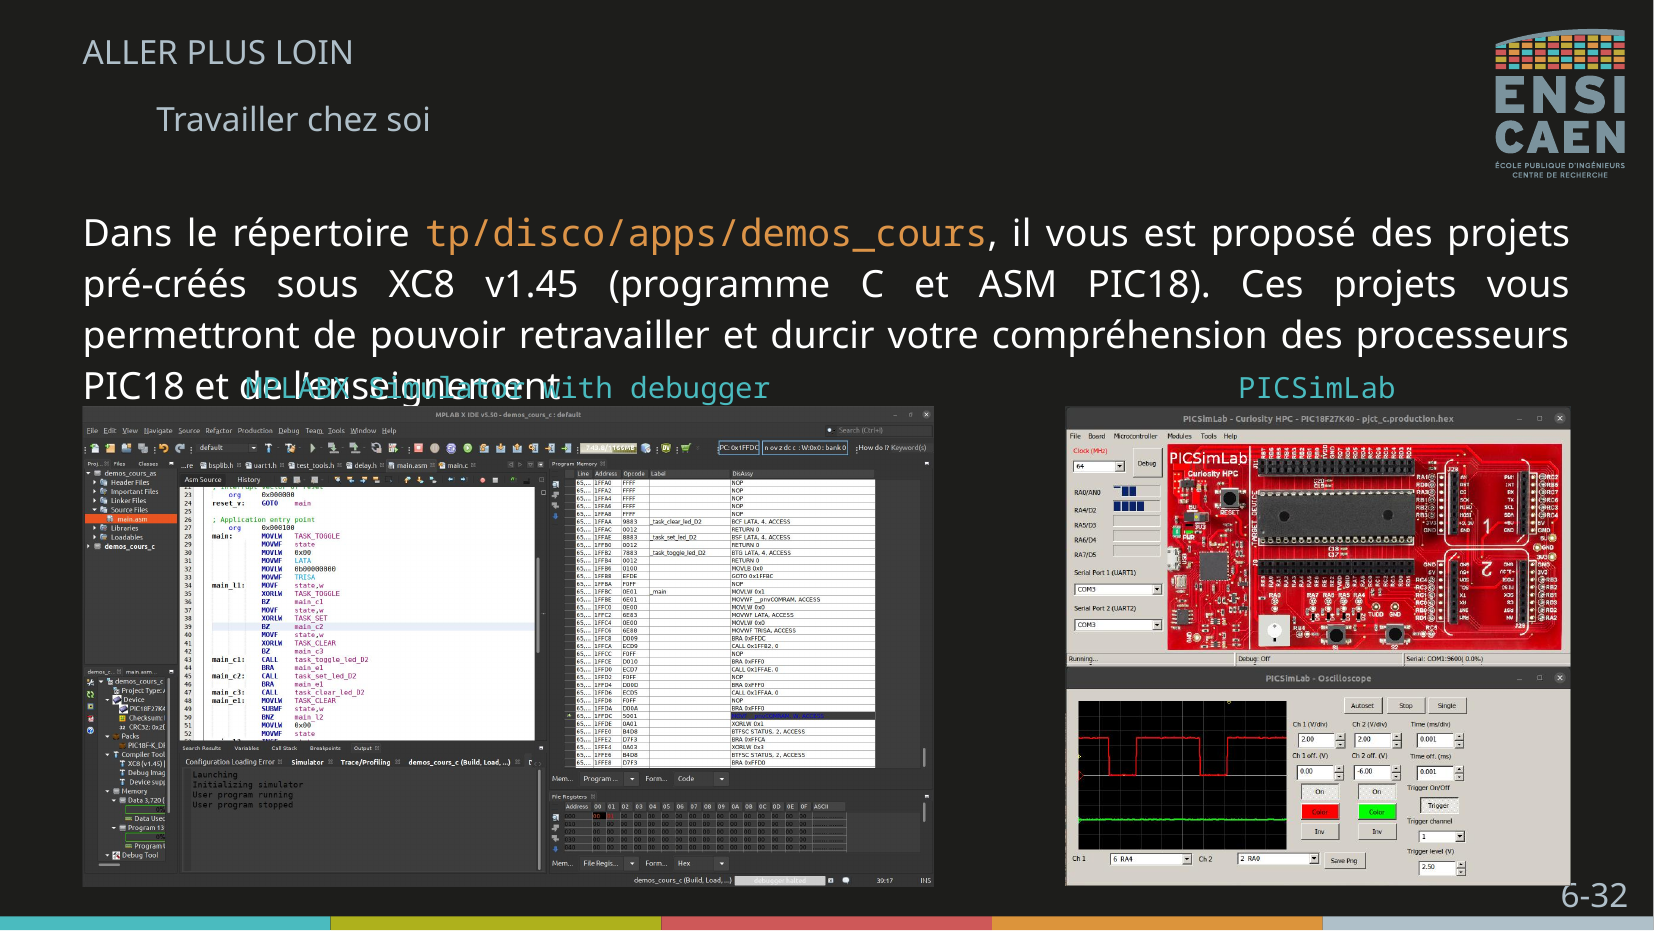

# ALLER PLUS LOIN Travailler chez soi
Dans le répertoire tp/disco/apps/demos_cours, il vous est proposé des projets pré-créés sous XC8 v1.45 (programme C et ASM PIC18). Ces projets vous permettront de pouvoir retravailler et durcir votre compréhension des processeurs PIC18 et de l’enseignement
MPLABX Simulator with debugger
PICSimLab